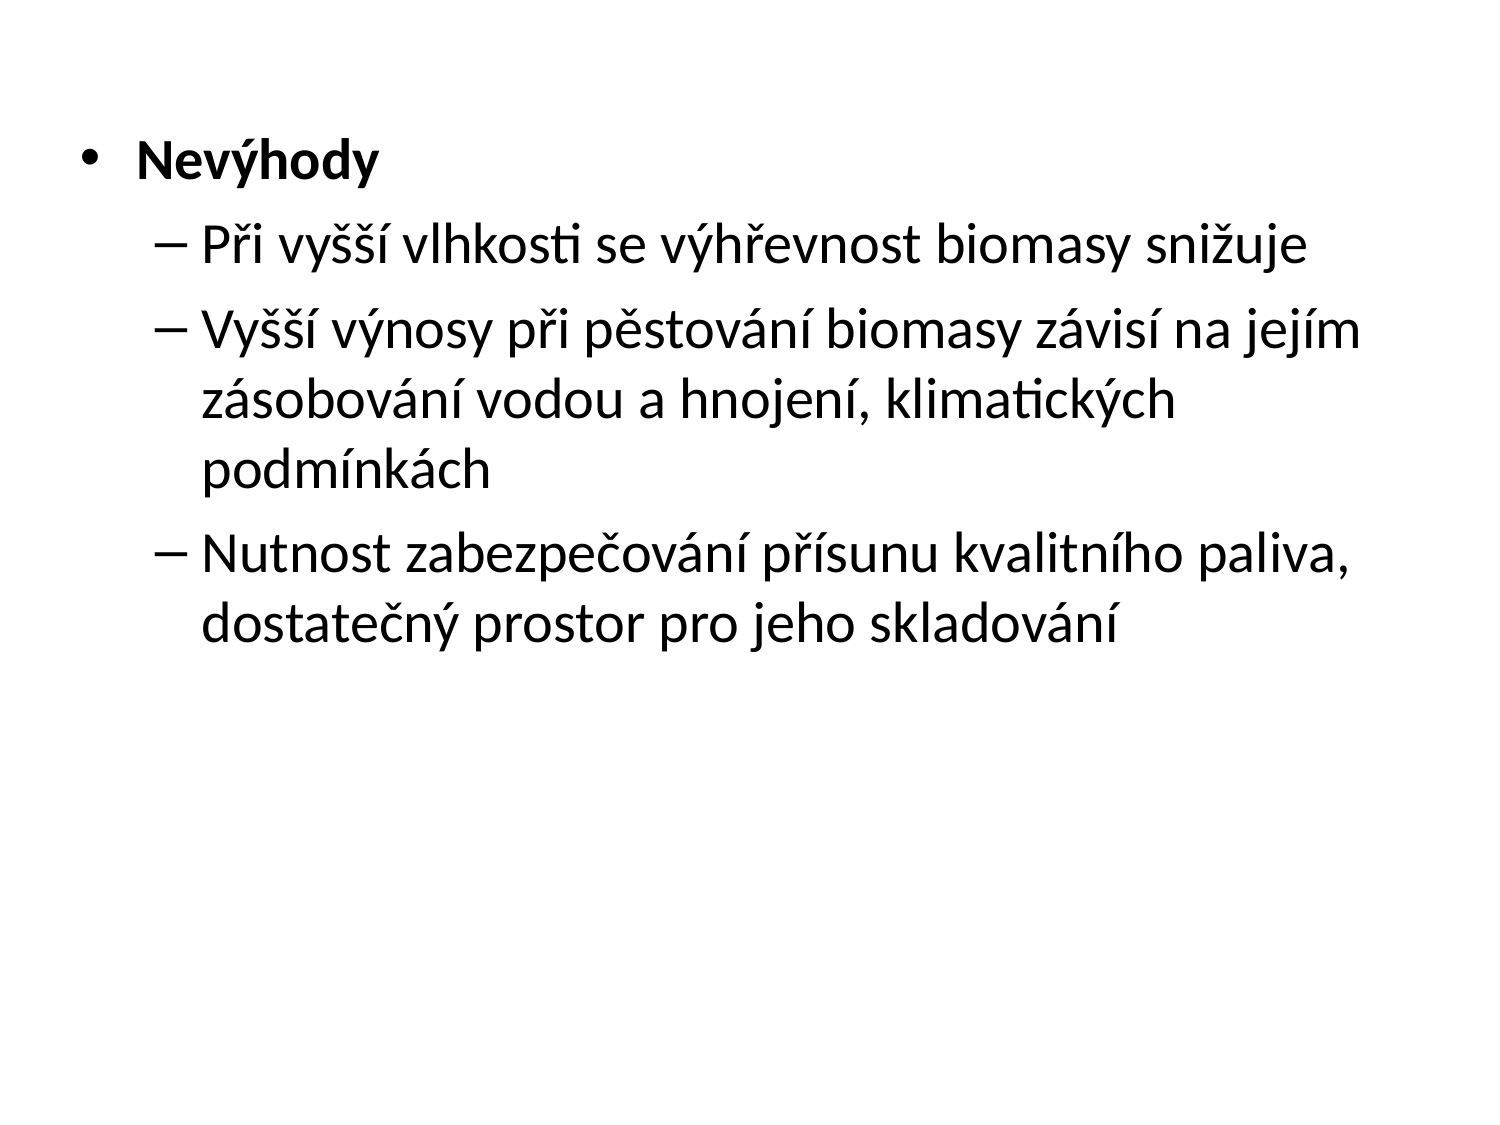

#
Nevýhody
Při vyšší vlhkosti se výhřevnost biomasy snižuje
Vyšší výnosy při pěstování biomasy závisí na jejím zásobování vodou a hnojení, klimatických podmínkách
Nutnost zabezpečování přísunu kvalitního paliva, dostatečný prostor pro jeho skladování